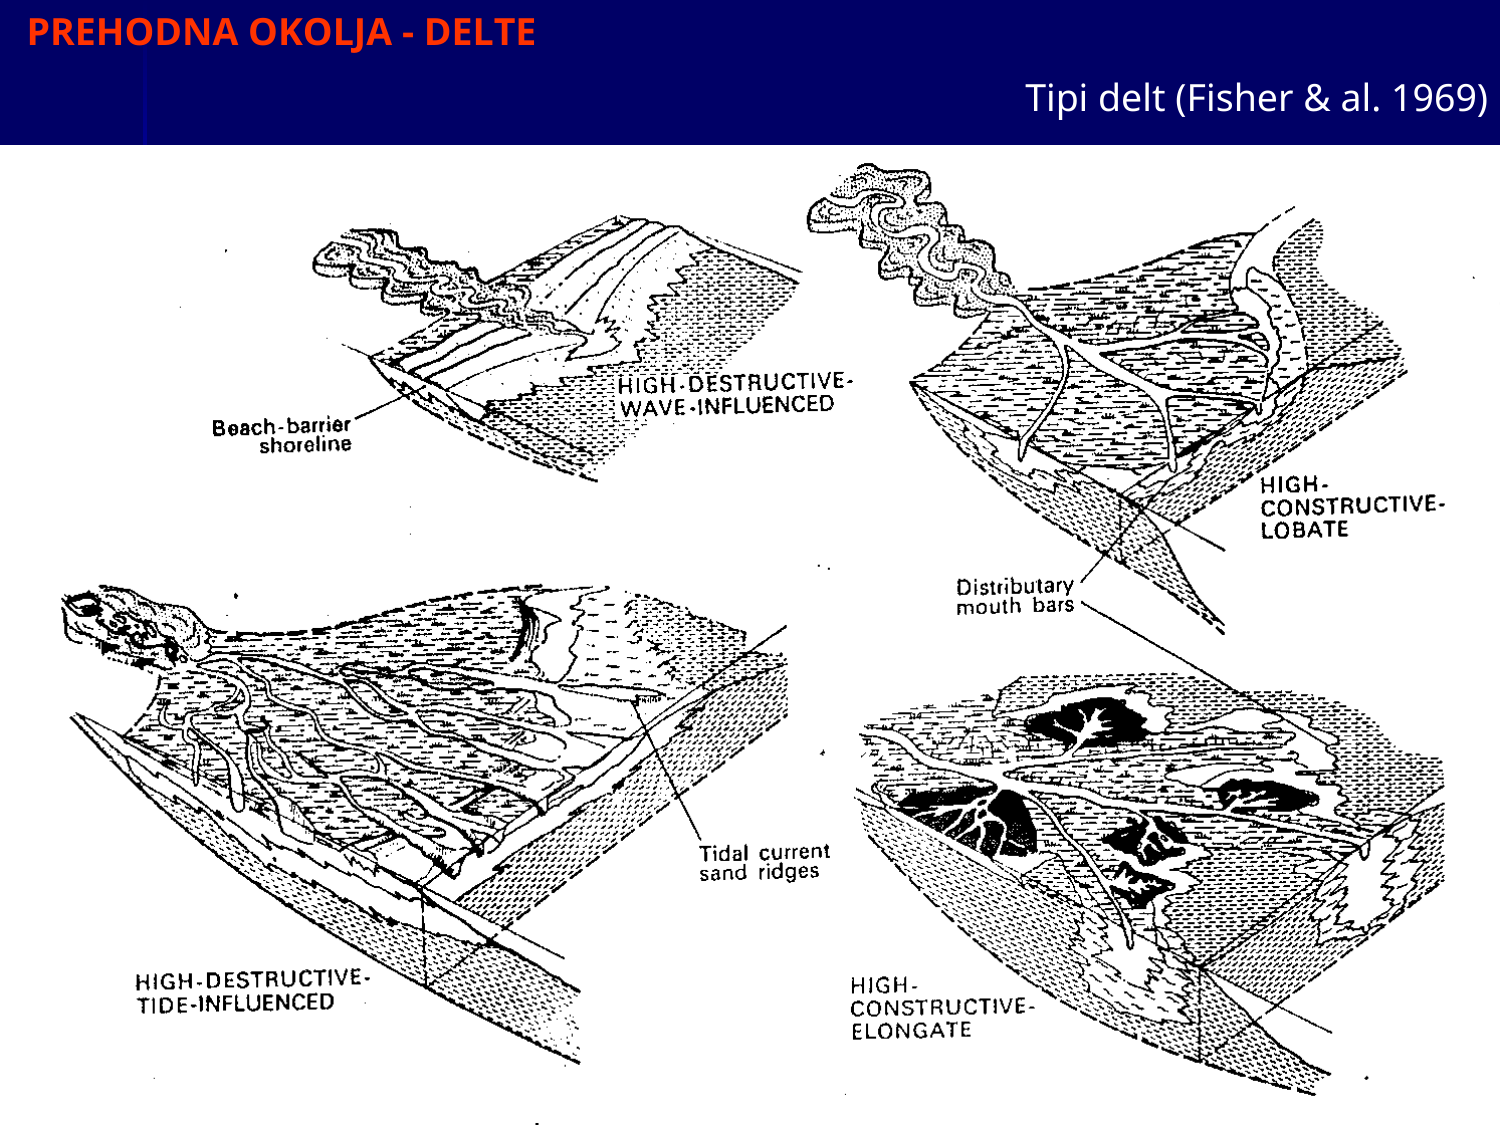

PREHODNA OKOLJA - DELTE
Tipi delt (Fisher & al. 1969)